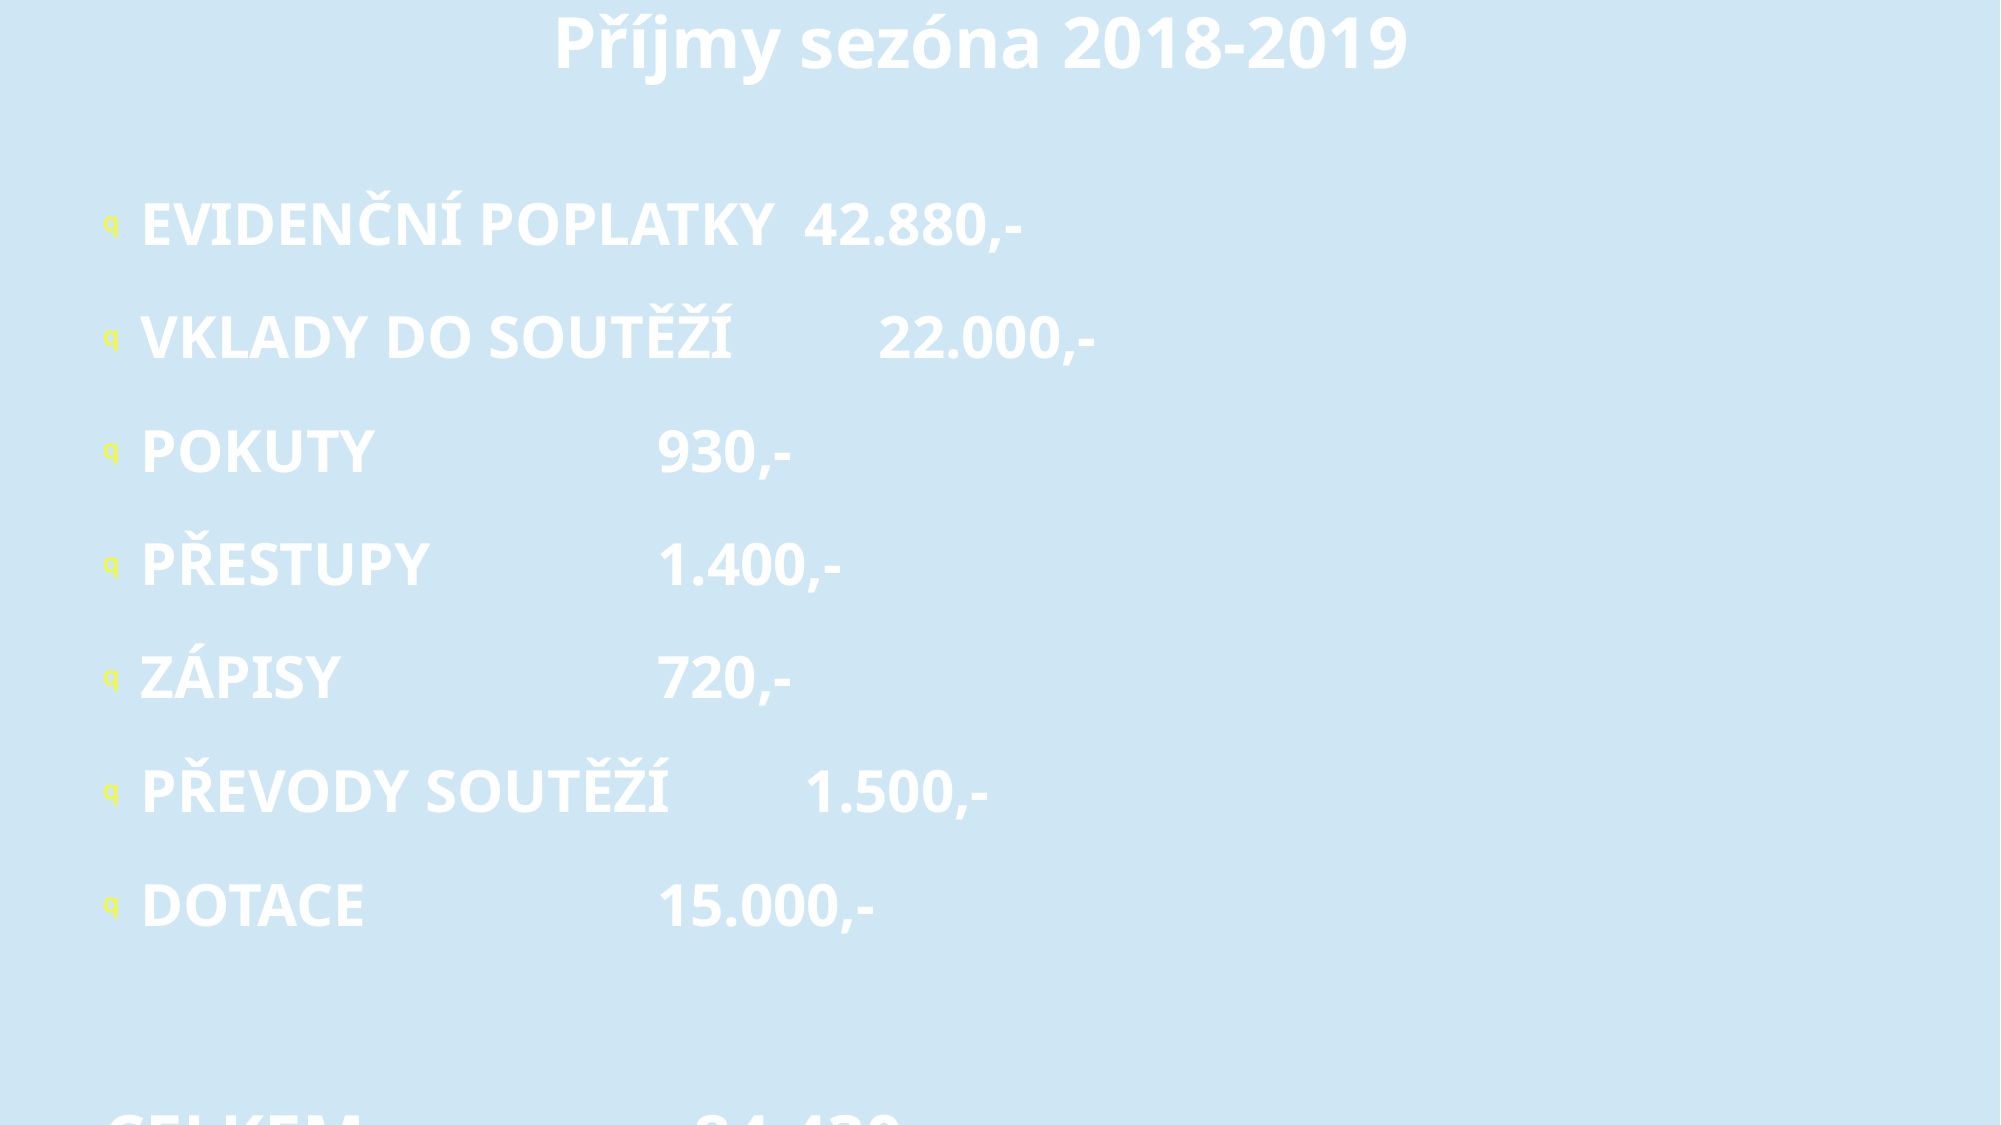

# Příjmy sezóna 2018-2019
EVIDENČNÍ POPLATKY 	42.880,-
VKLADY DO SOUTĚŽÍ		22.000,-
POKUTY				930,-
PŘESTUPY				1.400,-
ZÁPISY					720,-
PŘEVODY SOUTĚŽÍ		1.500,-
DOTACE				15.000,-
CELKEM					84.430,-